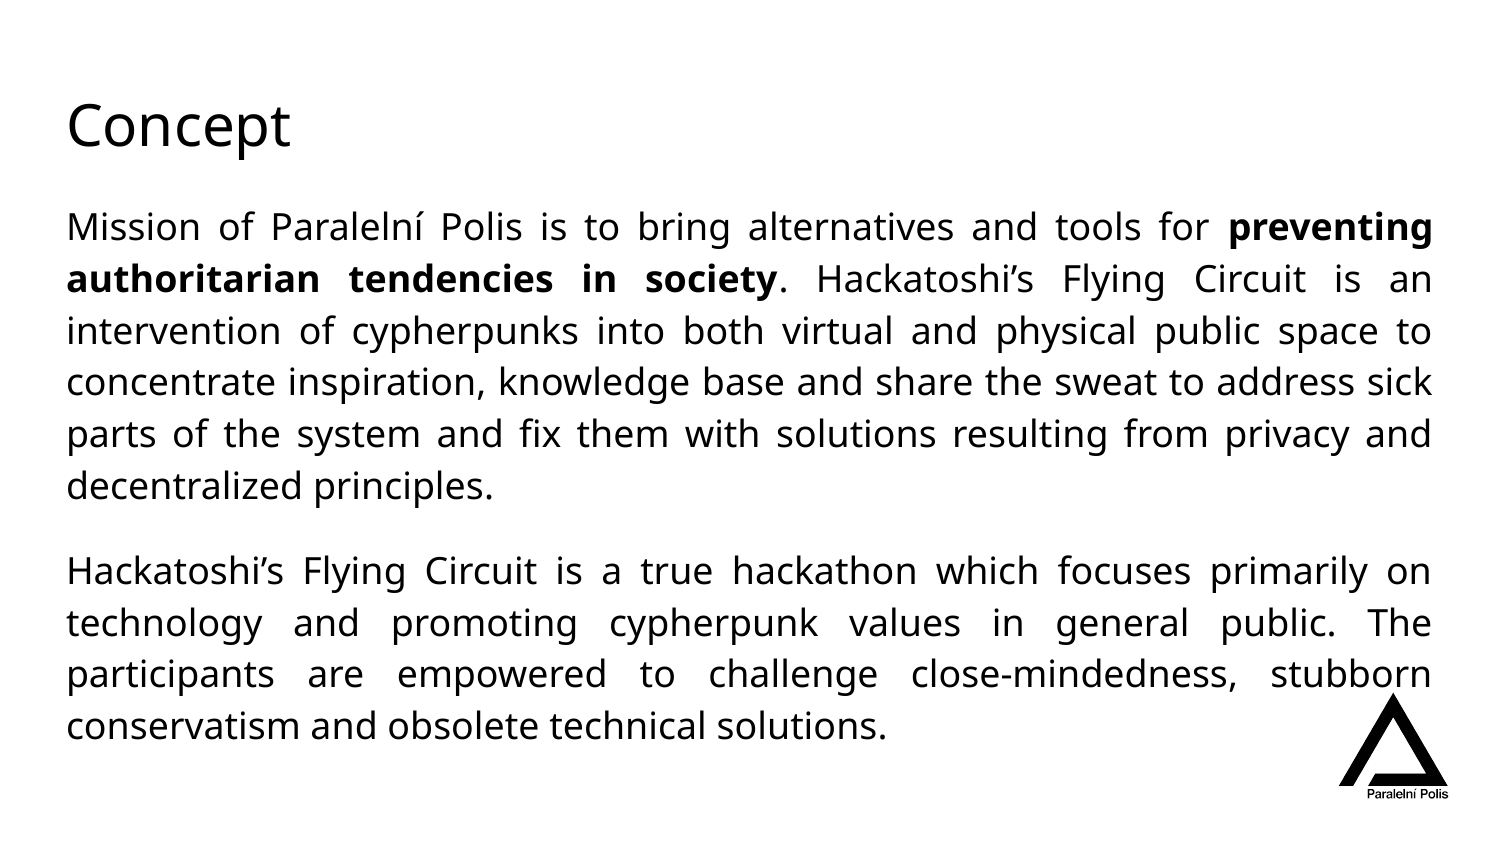

Concept
# Mission of Paralelní Polis is to bring alternatives and tools for preventing authoritarian tendencies in society. Hackatoshi’s Flying Circuit is an intervention of cypherpunks into both virtual and physical public space to concentrate inspiration, knowledge base and share the sweat to address sick parts of the system and fix them with solutions resulting from privacy and decentralized principles.
Hackatoshi’s Flying Circuit is a true hackathon which focuses primarily on technology and promoting cypherpunk values in general public. The participants are empowered to challenge close-mindedness, stubborn conservatism and obsolete technical solutions.